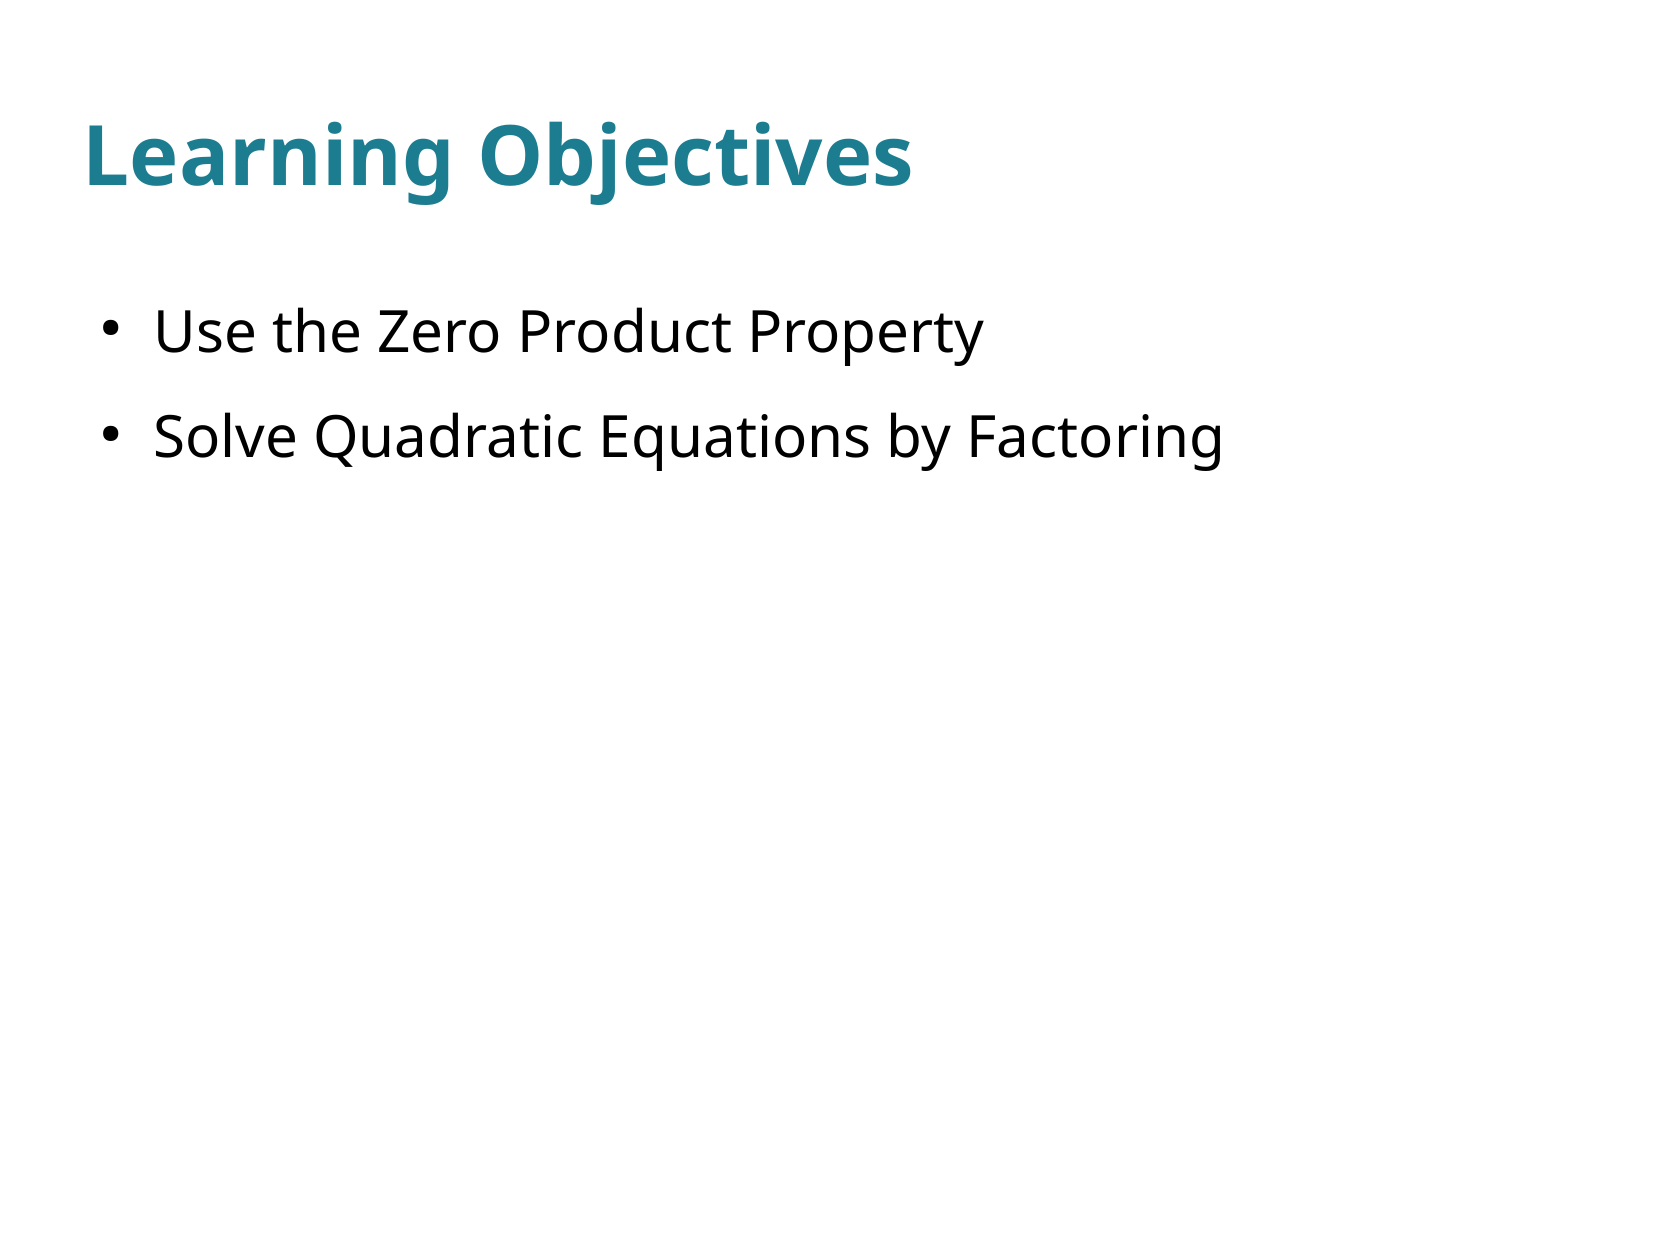

# Learning Objectives
Use the Zero Product Property
Solve Quadratic Equations by Factoring